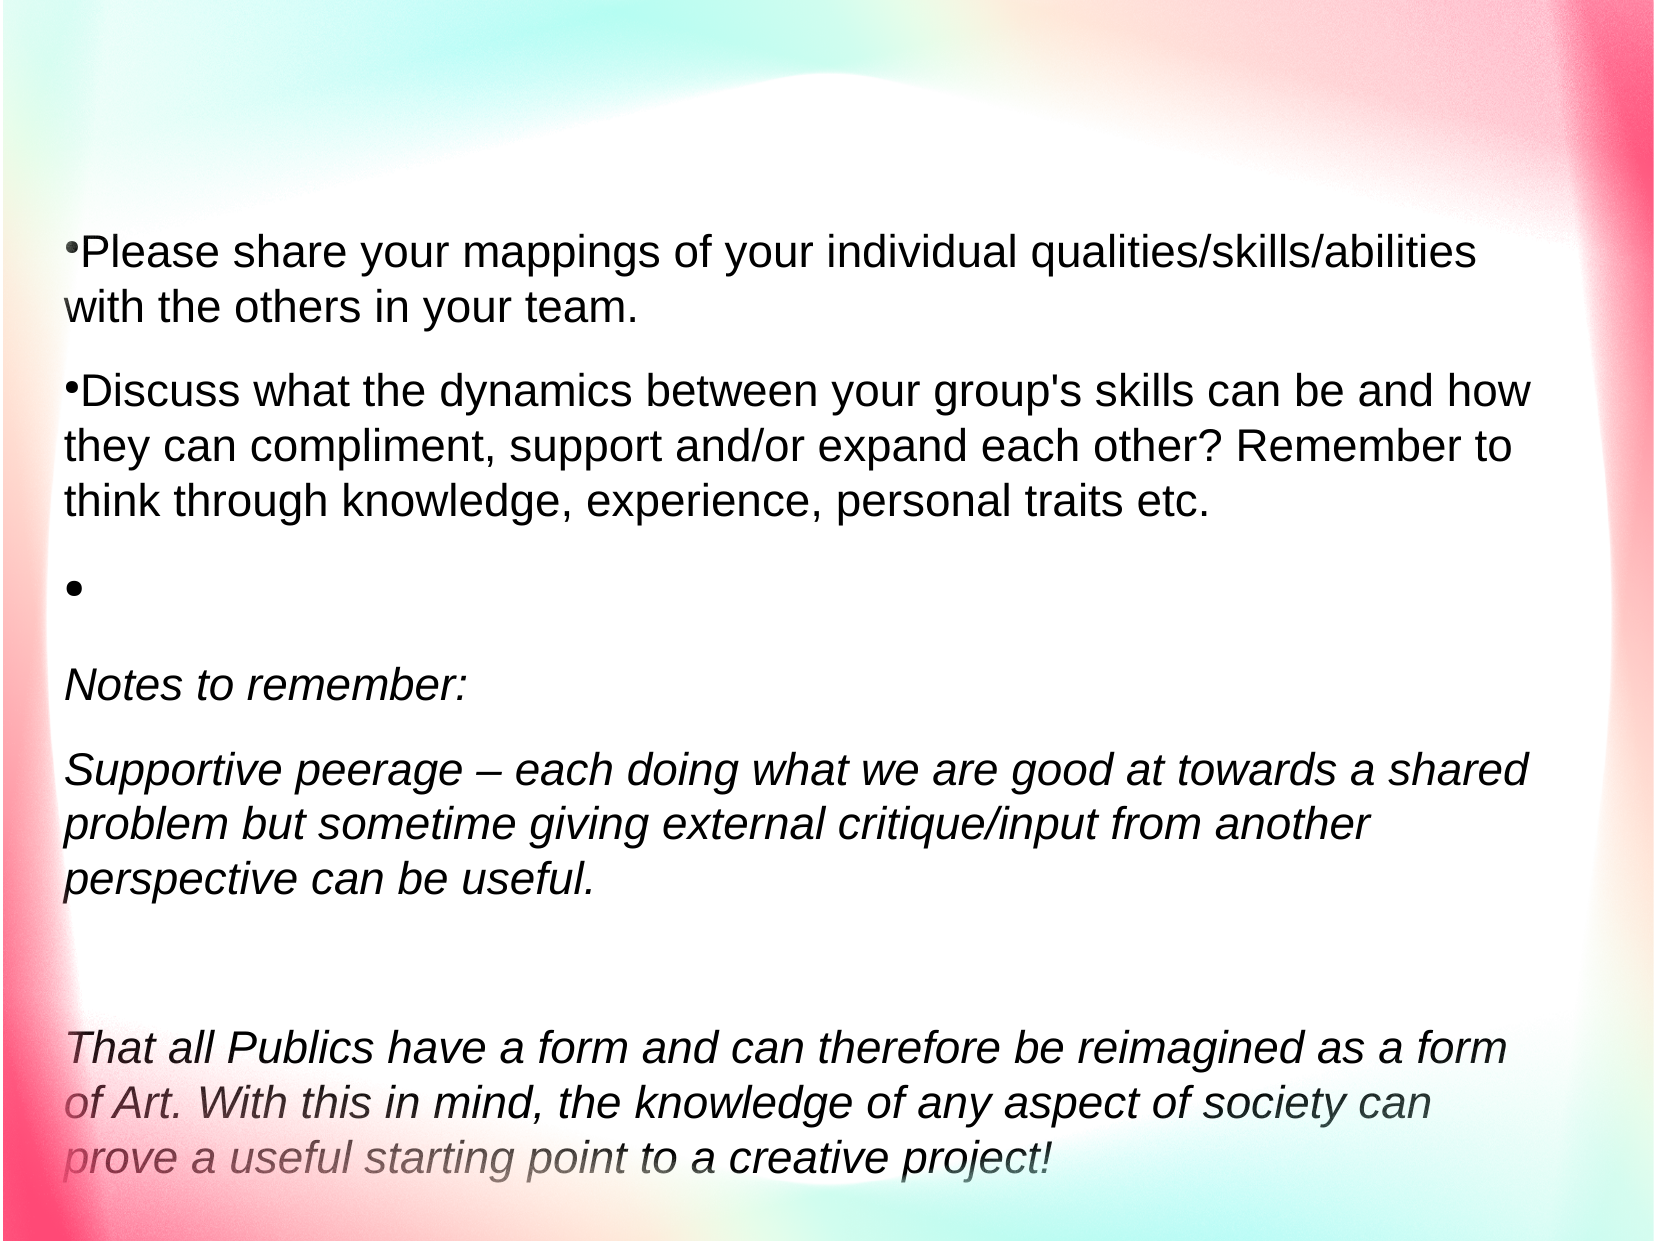

# Please share your mappings of your individual qualities/skills/abilities with the others in your team.
Discuss what the dynamics between your group's skills can be and how they can compliment, support and/or expand each other? Remember to think through knowledge, experience, personal traits etc.
Notes to remember:
Supportive peerage – each doing what we are good at towards a shared problem but sometime giving external critique/input from another perspective can be useful.
That all Publics have a form and can therefore be reimagined as a form of Art. With this in mind, the knowledge of any aspect of society can prove a useful starting point to a creative project!